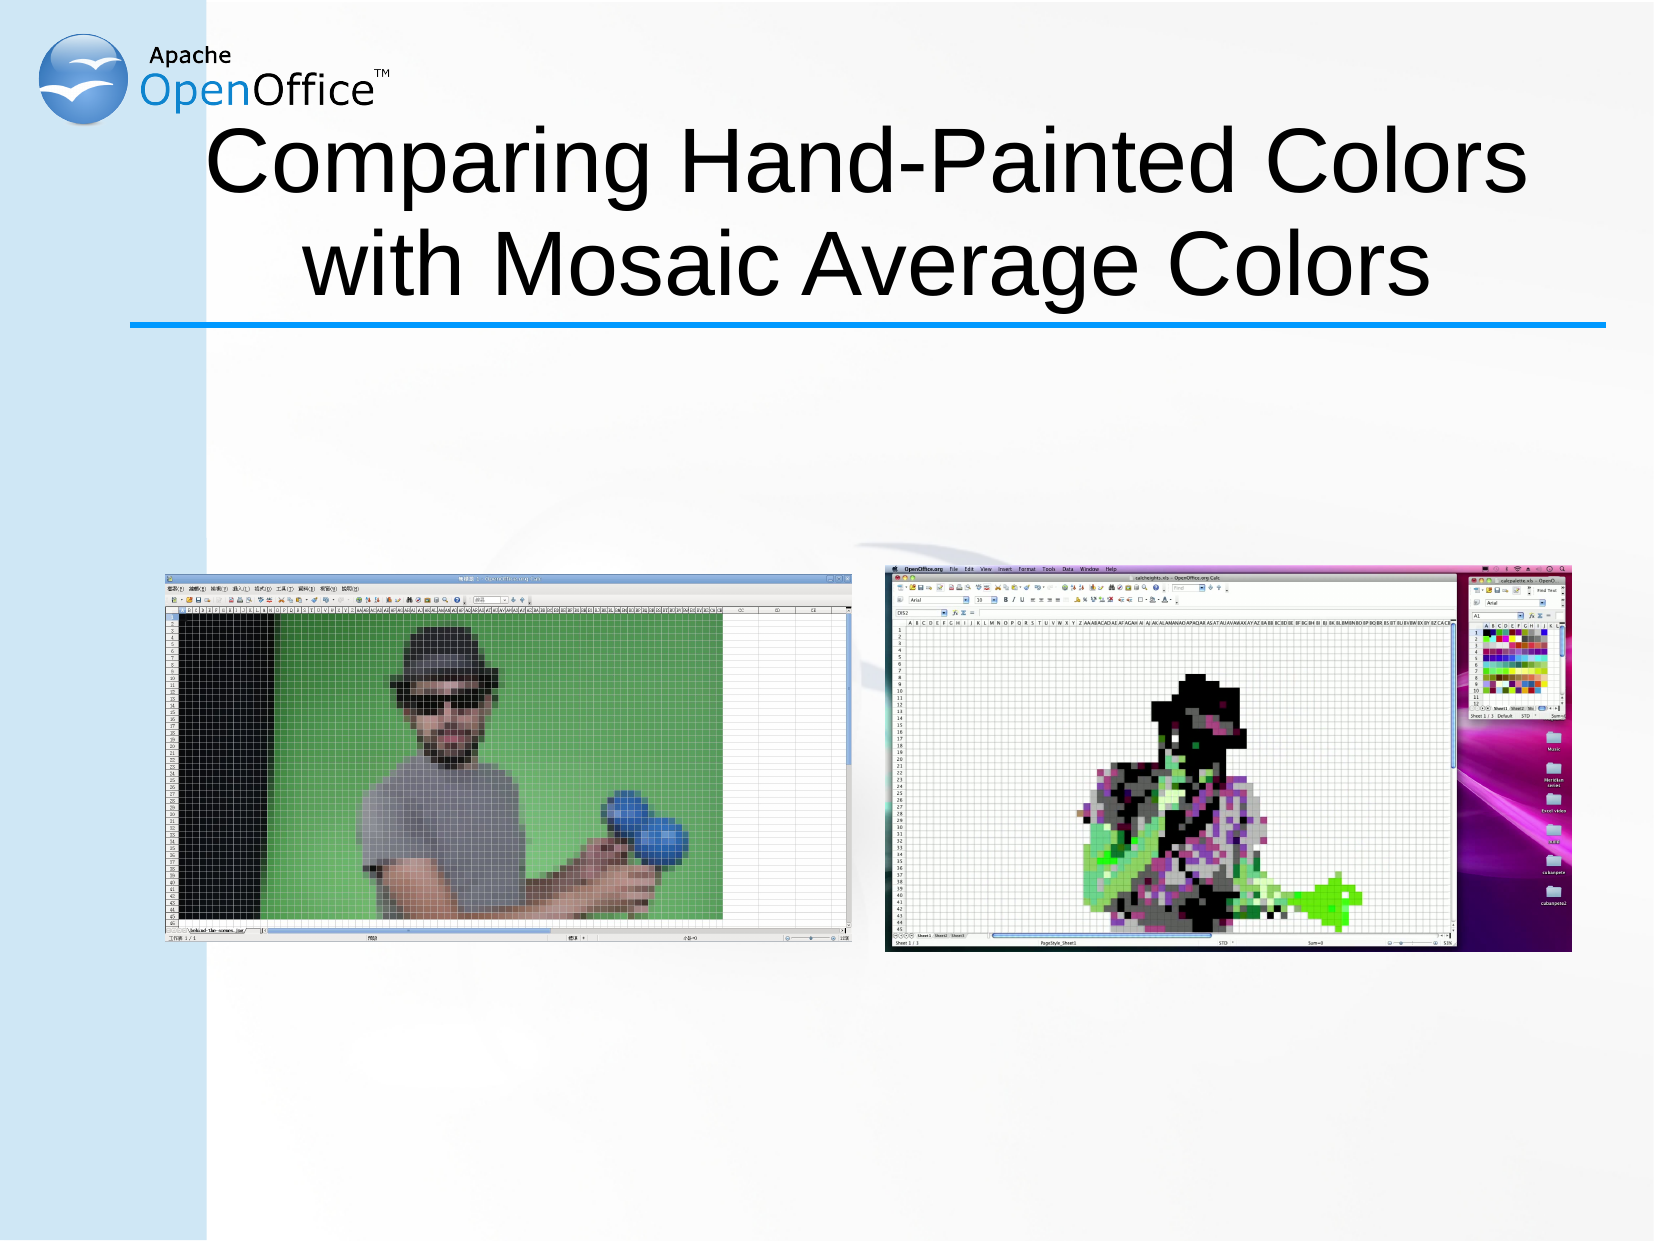

# Comparing Hand-Painted Colors with Mosaic Average Colors